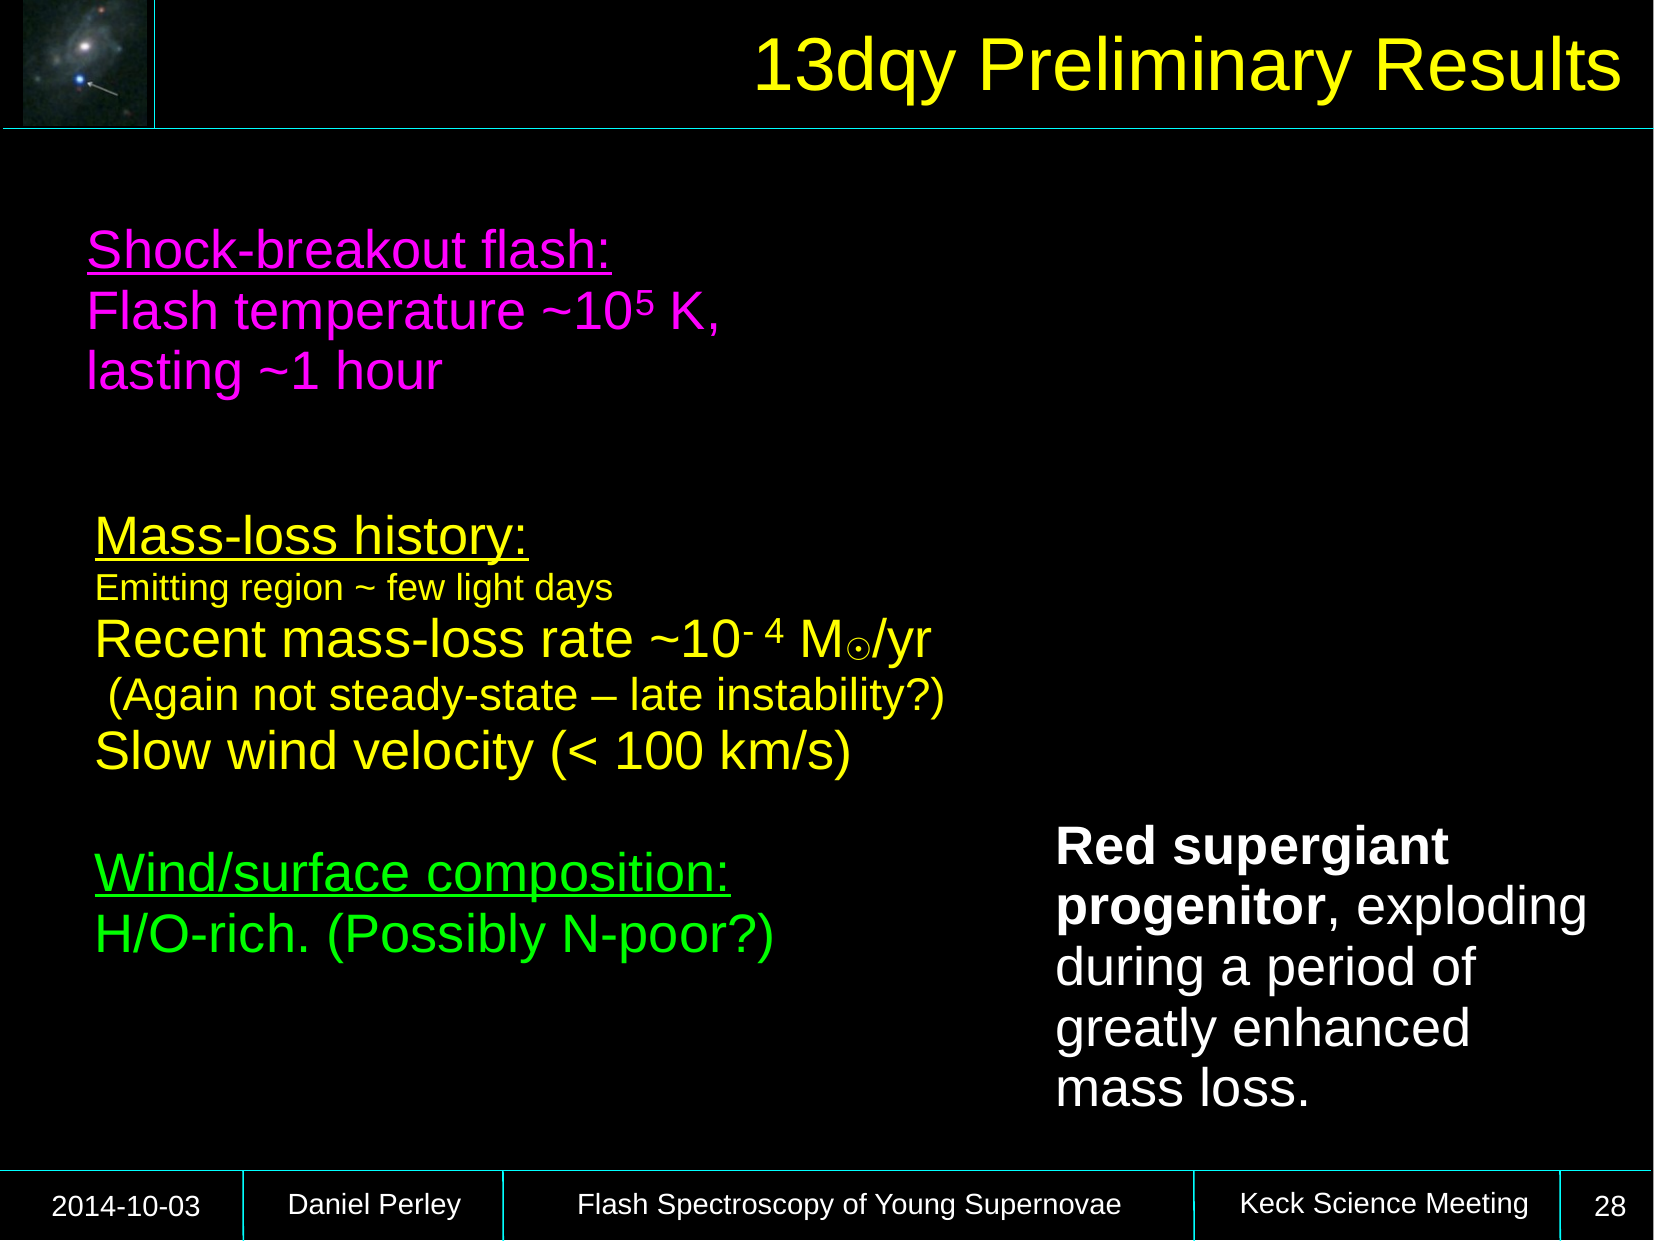

# 13dqy Preliminary Results
Shock-breakout flash:
Flash temperature ~105 K, lasting ~1 hour
Mass-loss history:
Emitting region ~ few light days
Recent mass-loss rate ~10- 4 M☉/yr
 (Again not steady-state – late instability?)
Slow wind velocity (< 100 km/s)
Red supergiant progenitor, exploding during a period of greatly enhanced mass loss.
Wind/surface composition:
H/O-rich. (Possibly N-poor?)
2014-10-03
28